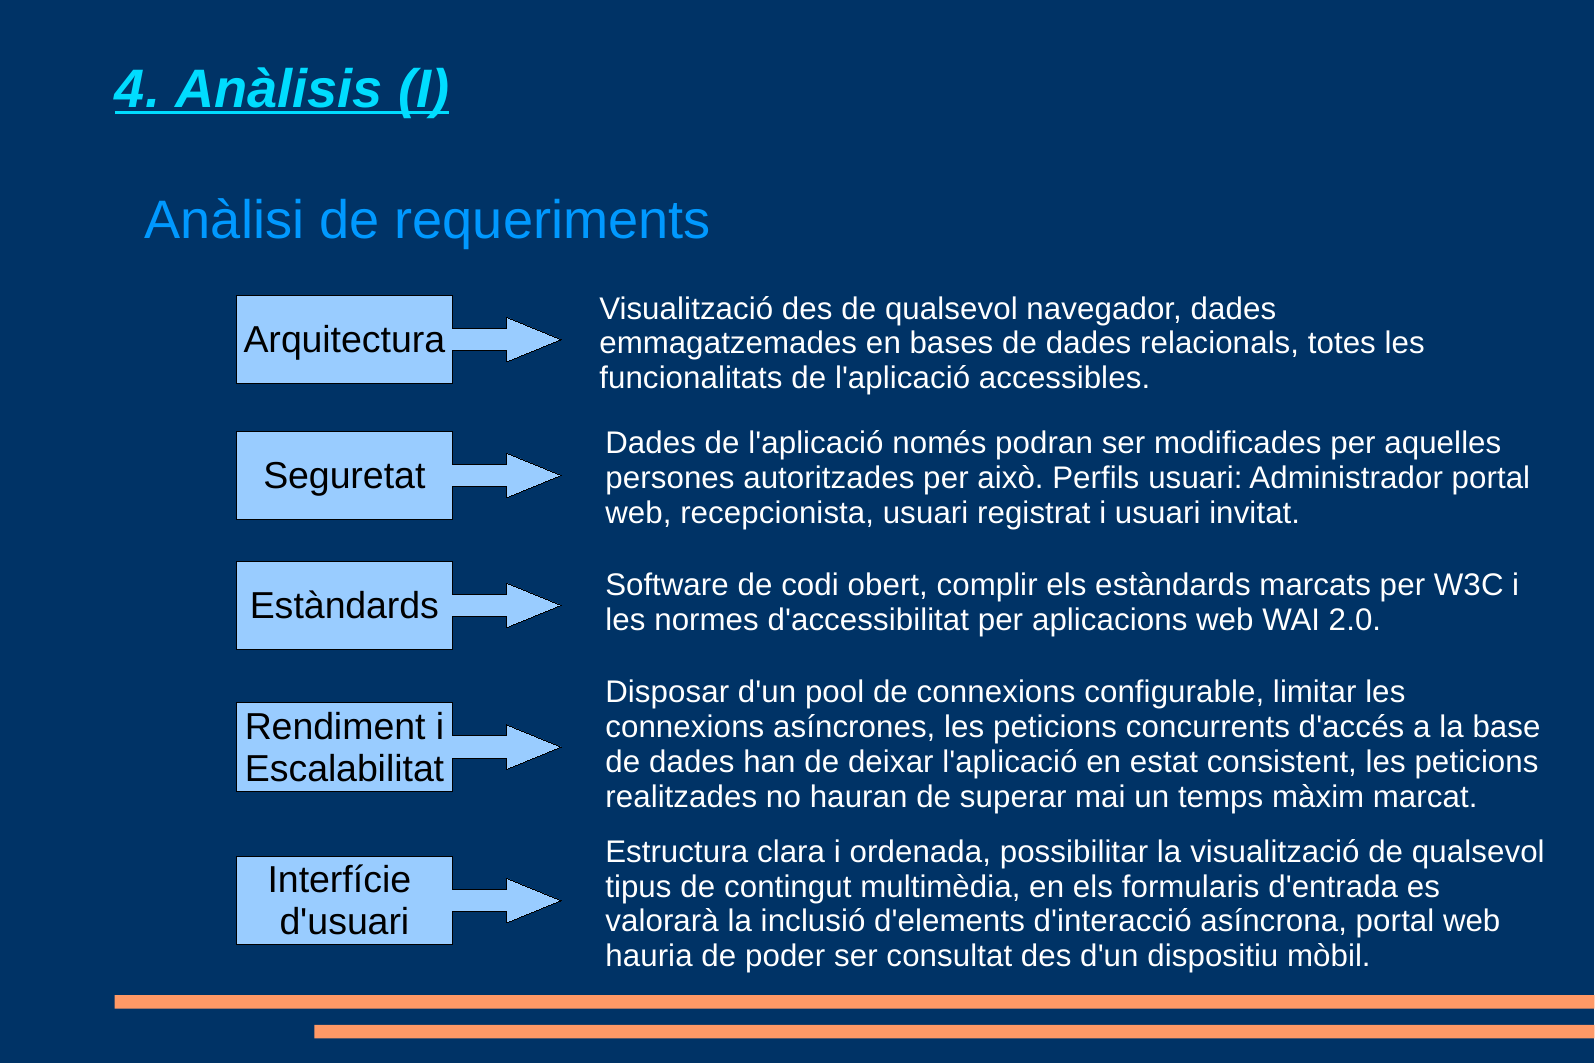

# 4. Anàlisis (I)
Anàlisi de requeriments
Visualització des de qualsevol navegador, dades emmagatzemades en bases de dades relacionals, totes les funcionalitats de l'aplicació accessibles.
Arquitectura
Dades de l'aplicació només podran ser modificades per aquelles persones autoritzades per això. Perfils usuari: Administrador portal web, recepcionista, usuari registrat i usuari invitat.
Seguretat
Software de codi obert, complir els estàndards marcats per W3C i les normes d'accessibilitat per aplicacions web WAI 2.0.
Estàndards
Disposar d'un pool de connexions configurable, limitar les connexions asíncrones, les peticions concurrents d'accés a la base de dades han de deixar l'aplicació en estat consistent, les peticions realitzades no hauran de superar mai un temps màxim marcat.
Rendiment i
Escalabilitat
Estructura clara i ordenada, possibilitar la visualització de qualsevol tipus de contingut multimèdia, en els formularis d'entrada es valorarà la inclusió d'elements d'interacció asíncrona, portal web hauria de poder ser consultat des d'un dispositiu mòbil.
Interfície
d'usuari